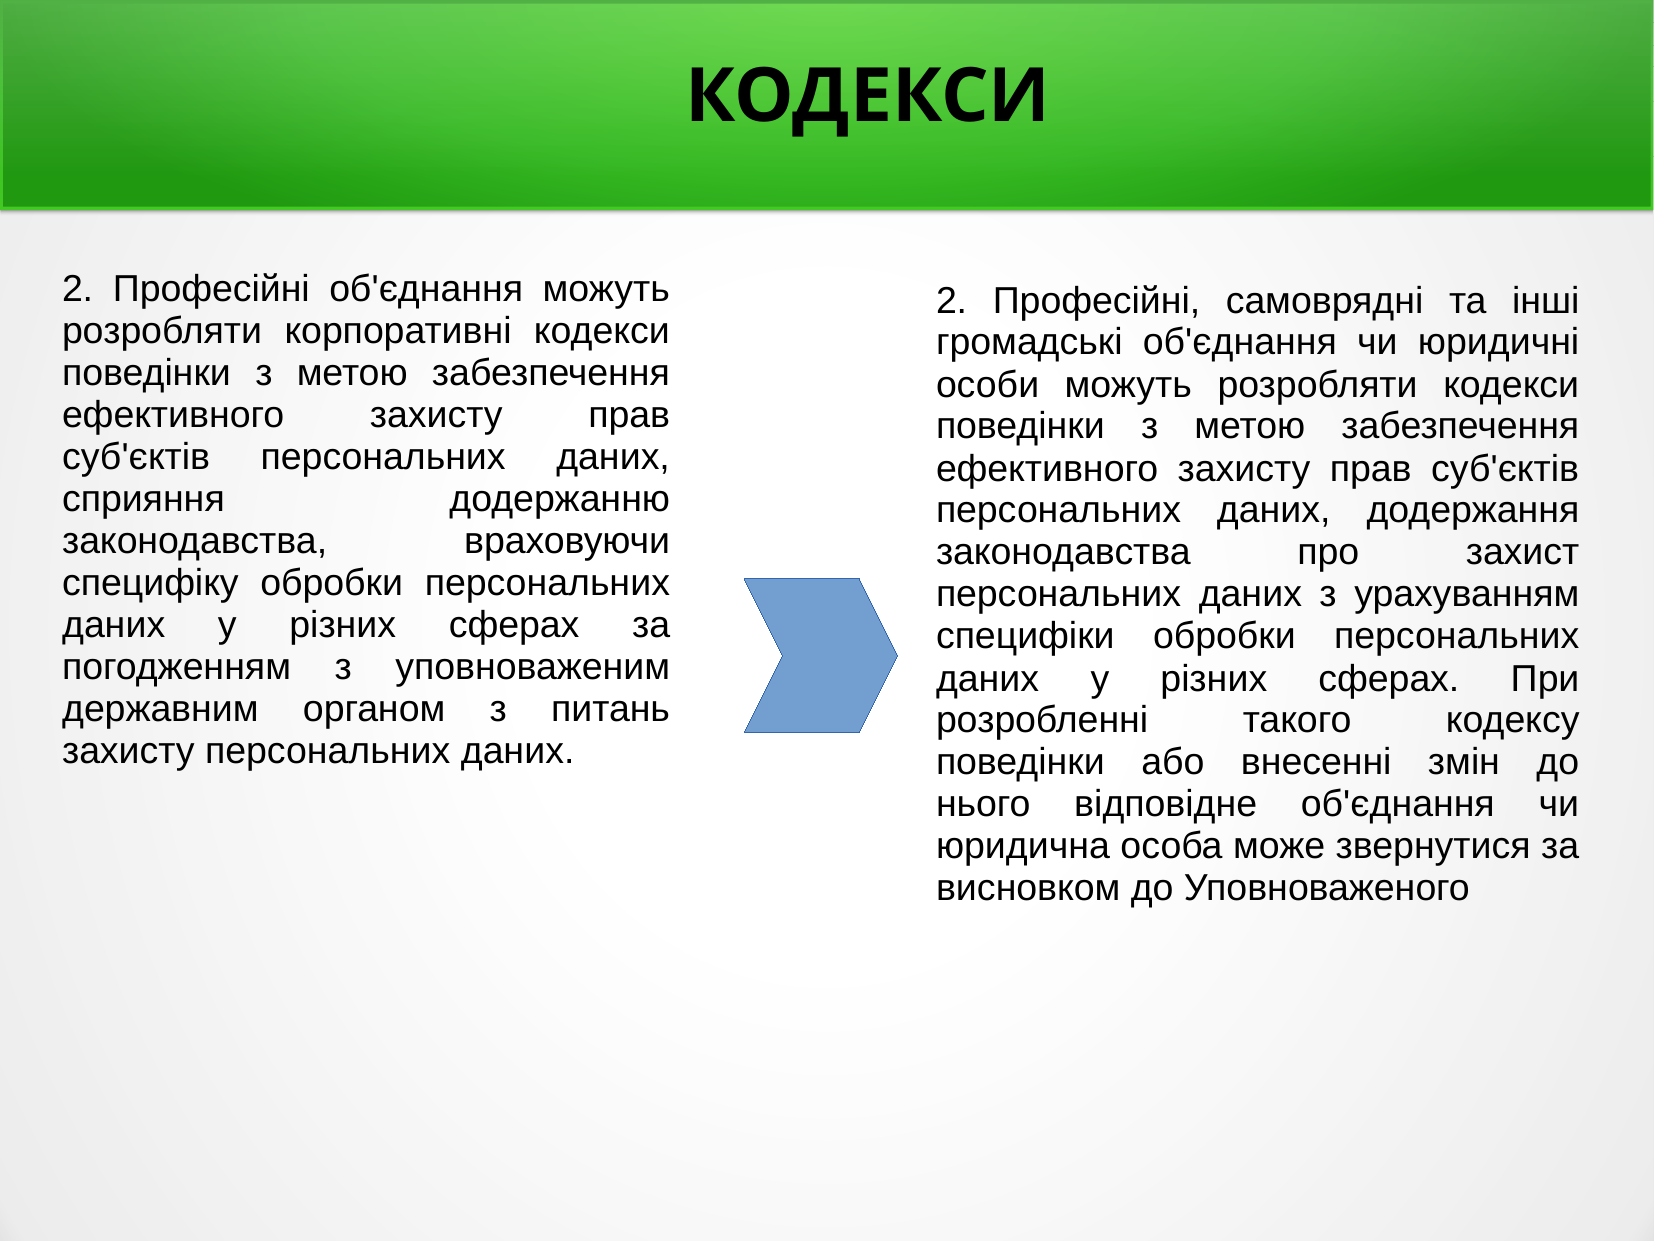

КОДЕКСИ
2. Професійні об'єднання можуть розробляти корпоративні кодекси поведінки з метою забезпечення ефективного захисту прав суб'єктів персональних даних, сприяння додержанню законодавства, враховуючи специфіку обробки персональних даних у різних сферах за погодженням з уповноваженим державним органом з питань захисту персональних даних.
2. Професійні, самоврядні та інші громадські об'єднання чи юридичні особи можуть розробляти кодекси поведінки з метою забезпечення ефективного захисту прав суб'єктів персональних даних, додержання законодавства про захист персональних даних з урахуванням специфіки обробки персональних даних у різних сферах. При розробленні такого кодексу поведінки або внесенні змін до нього відповідне об'єднання чи юридична особа може звернутися за висновком до Уповноваженого